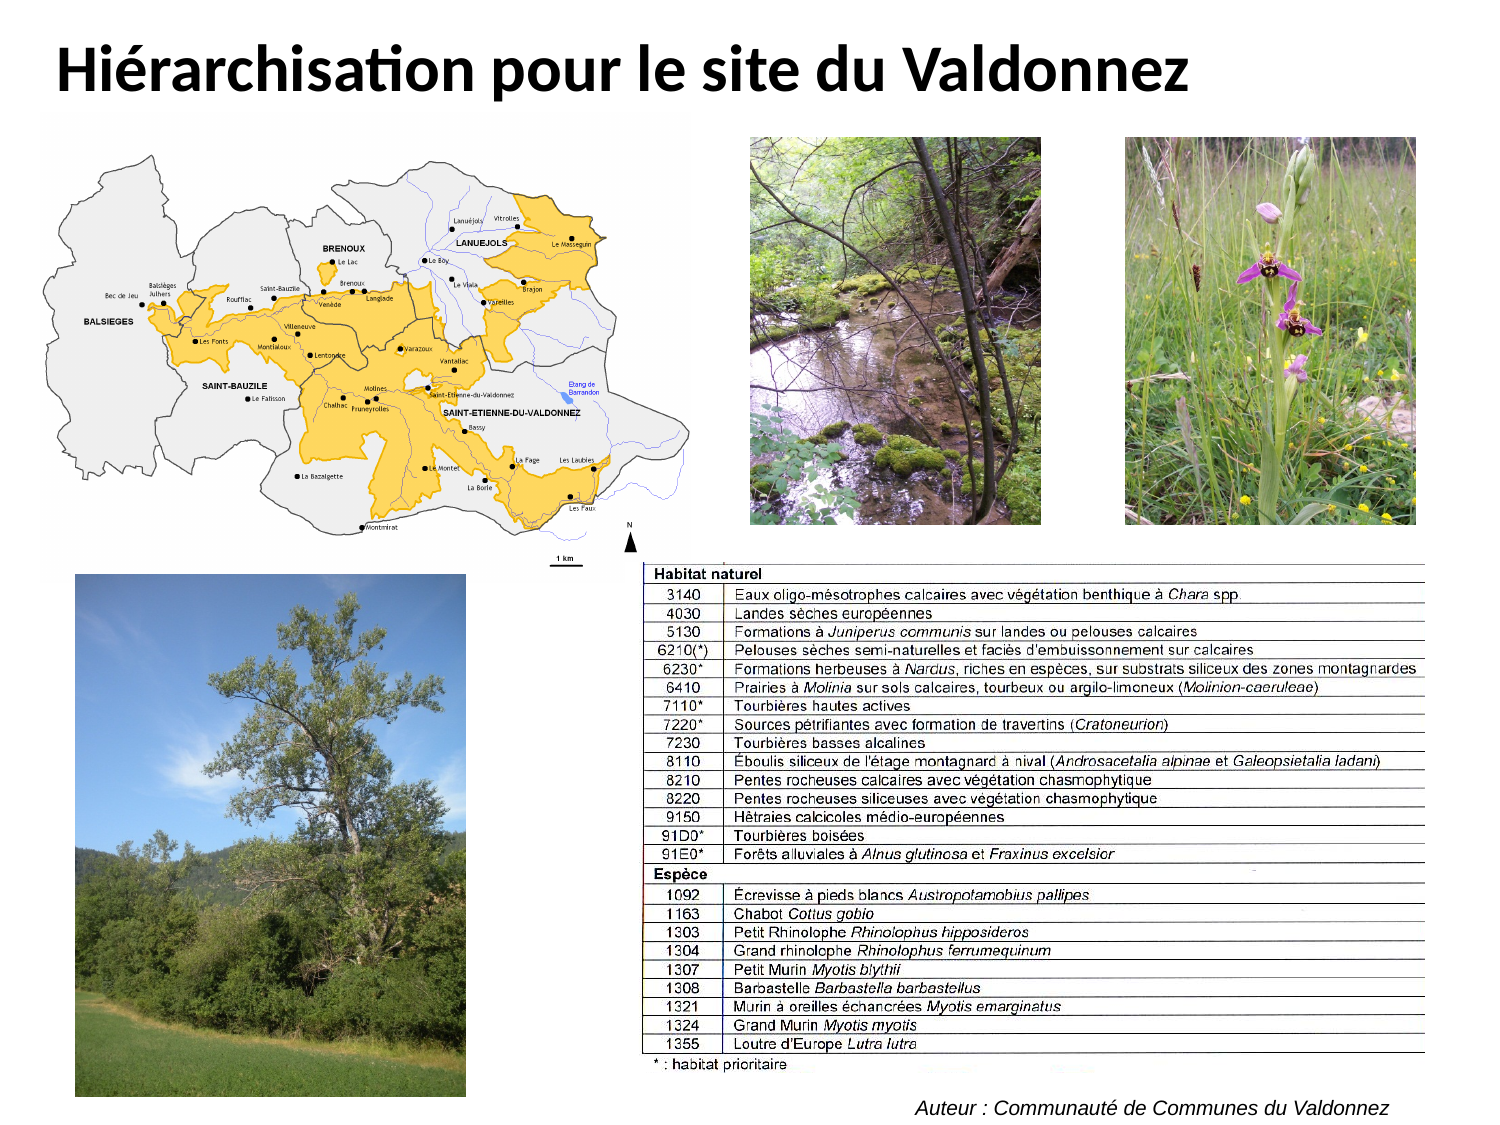

Hiérarchisation pour le site du Valdonnez
Auteur : Communauté de Communes du Valdonnez